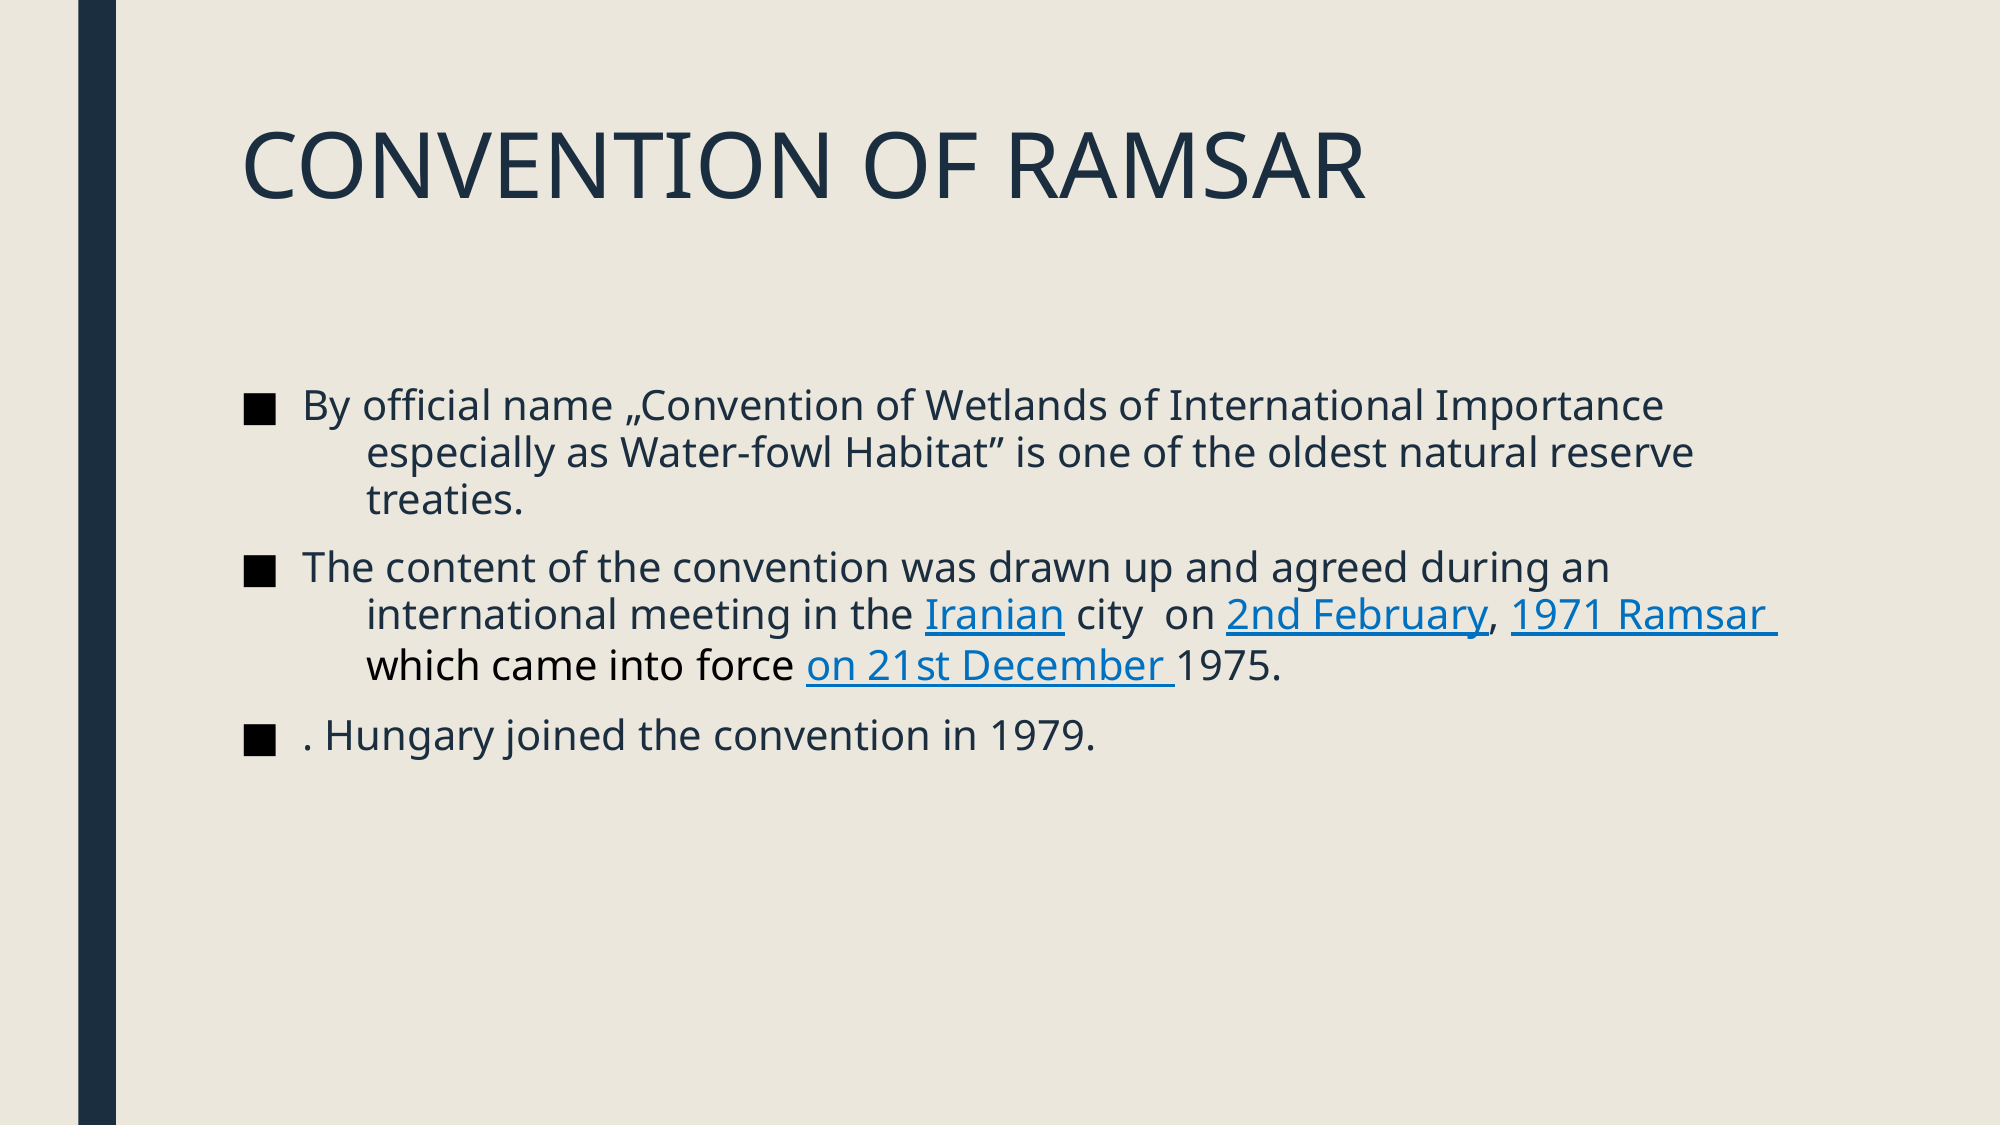

# CONVENTION OF RAMSAR
By official name „Convention of Wetlands of International Importance especially as Water-fowl Habitat” is one of the oldest natural reserve treaties.
The content of the convention was drawn up and agreed during an international meeting in the Iranian city on 2nd February, 1971 Ramsar which came into force on 21st December 1975.
. Hungary joined the convention in 1979.